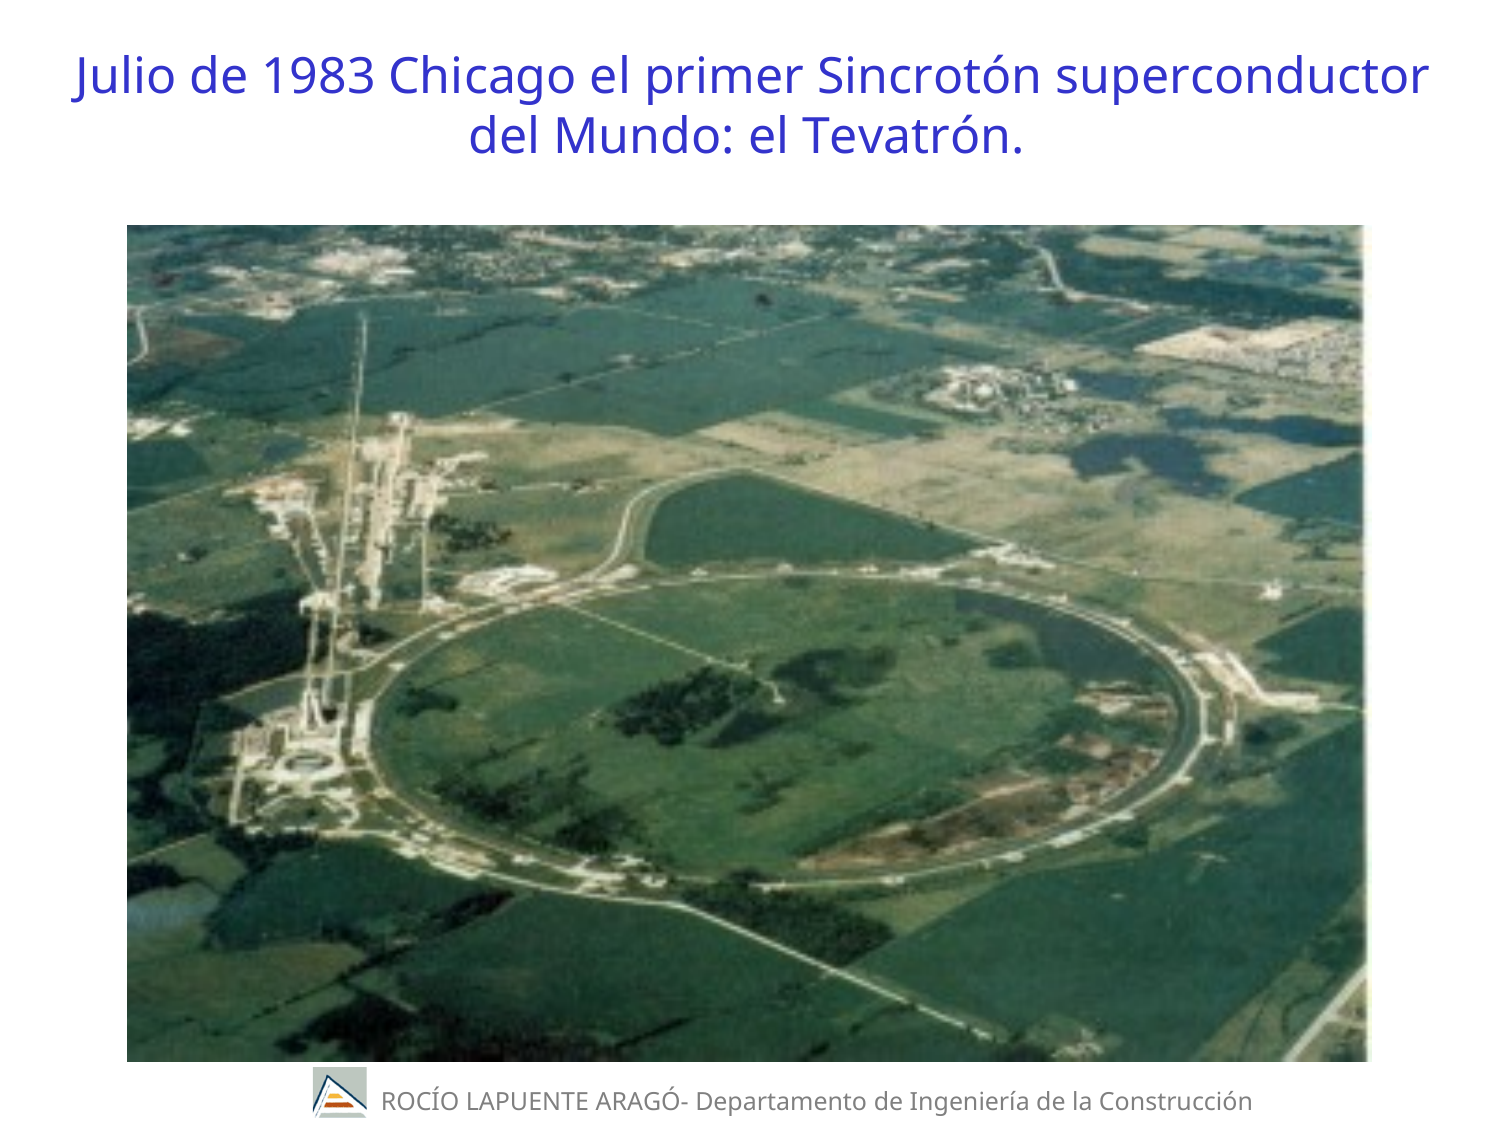

Julio de 1983 Chicago el primer Sincrotón superconductor del Mundo: el Tevatrón.